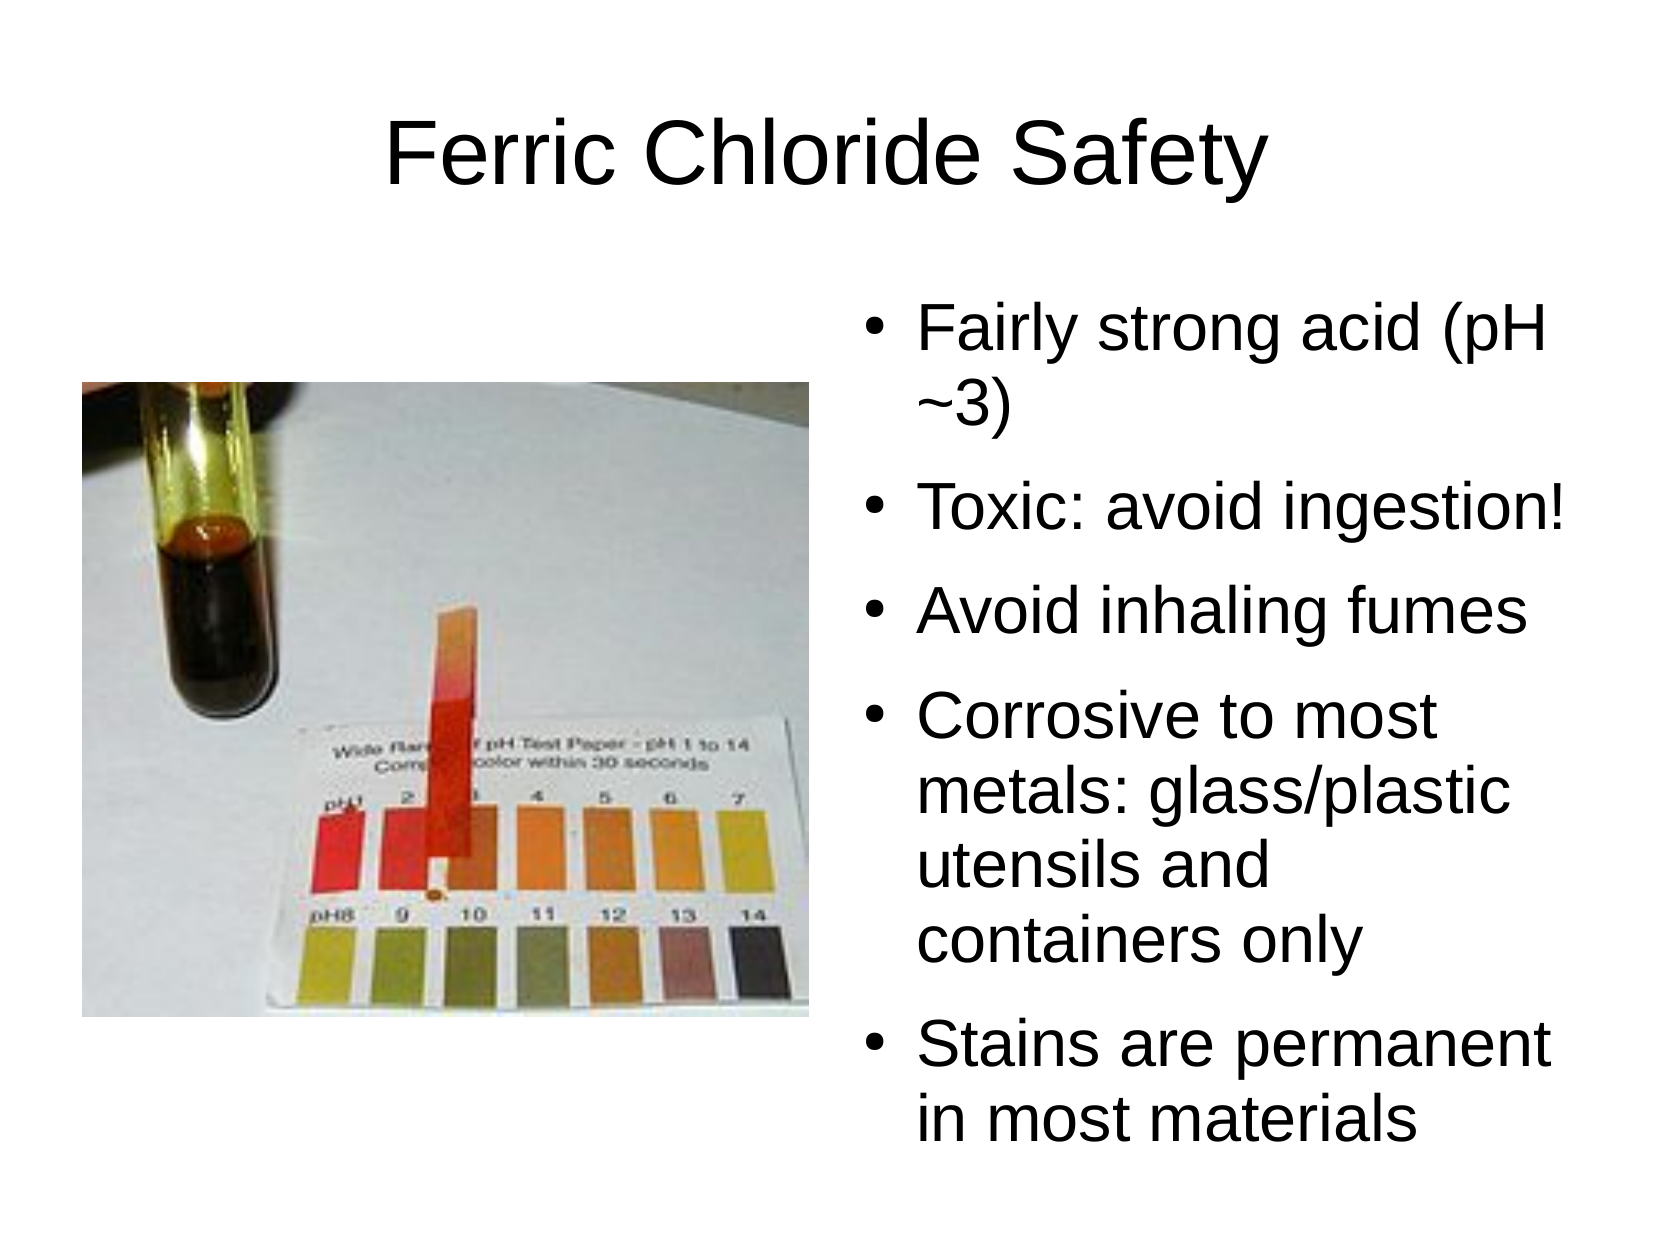

# Ferric Chloride Safety
Fairly strong acid (pH ~3)
Toxic: avoid ingestion!
Avoid inhaling fumes
Corrosive to most metals: glass/plastic utensils and containers only
Stains are permanent in most materials